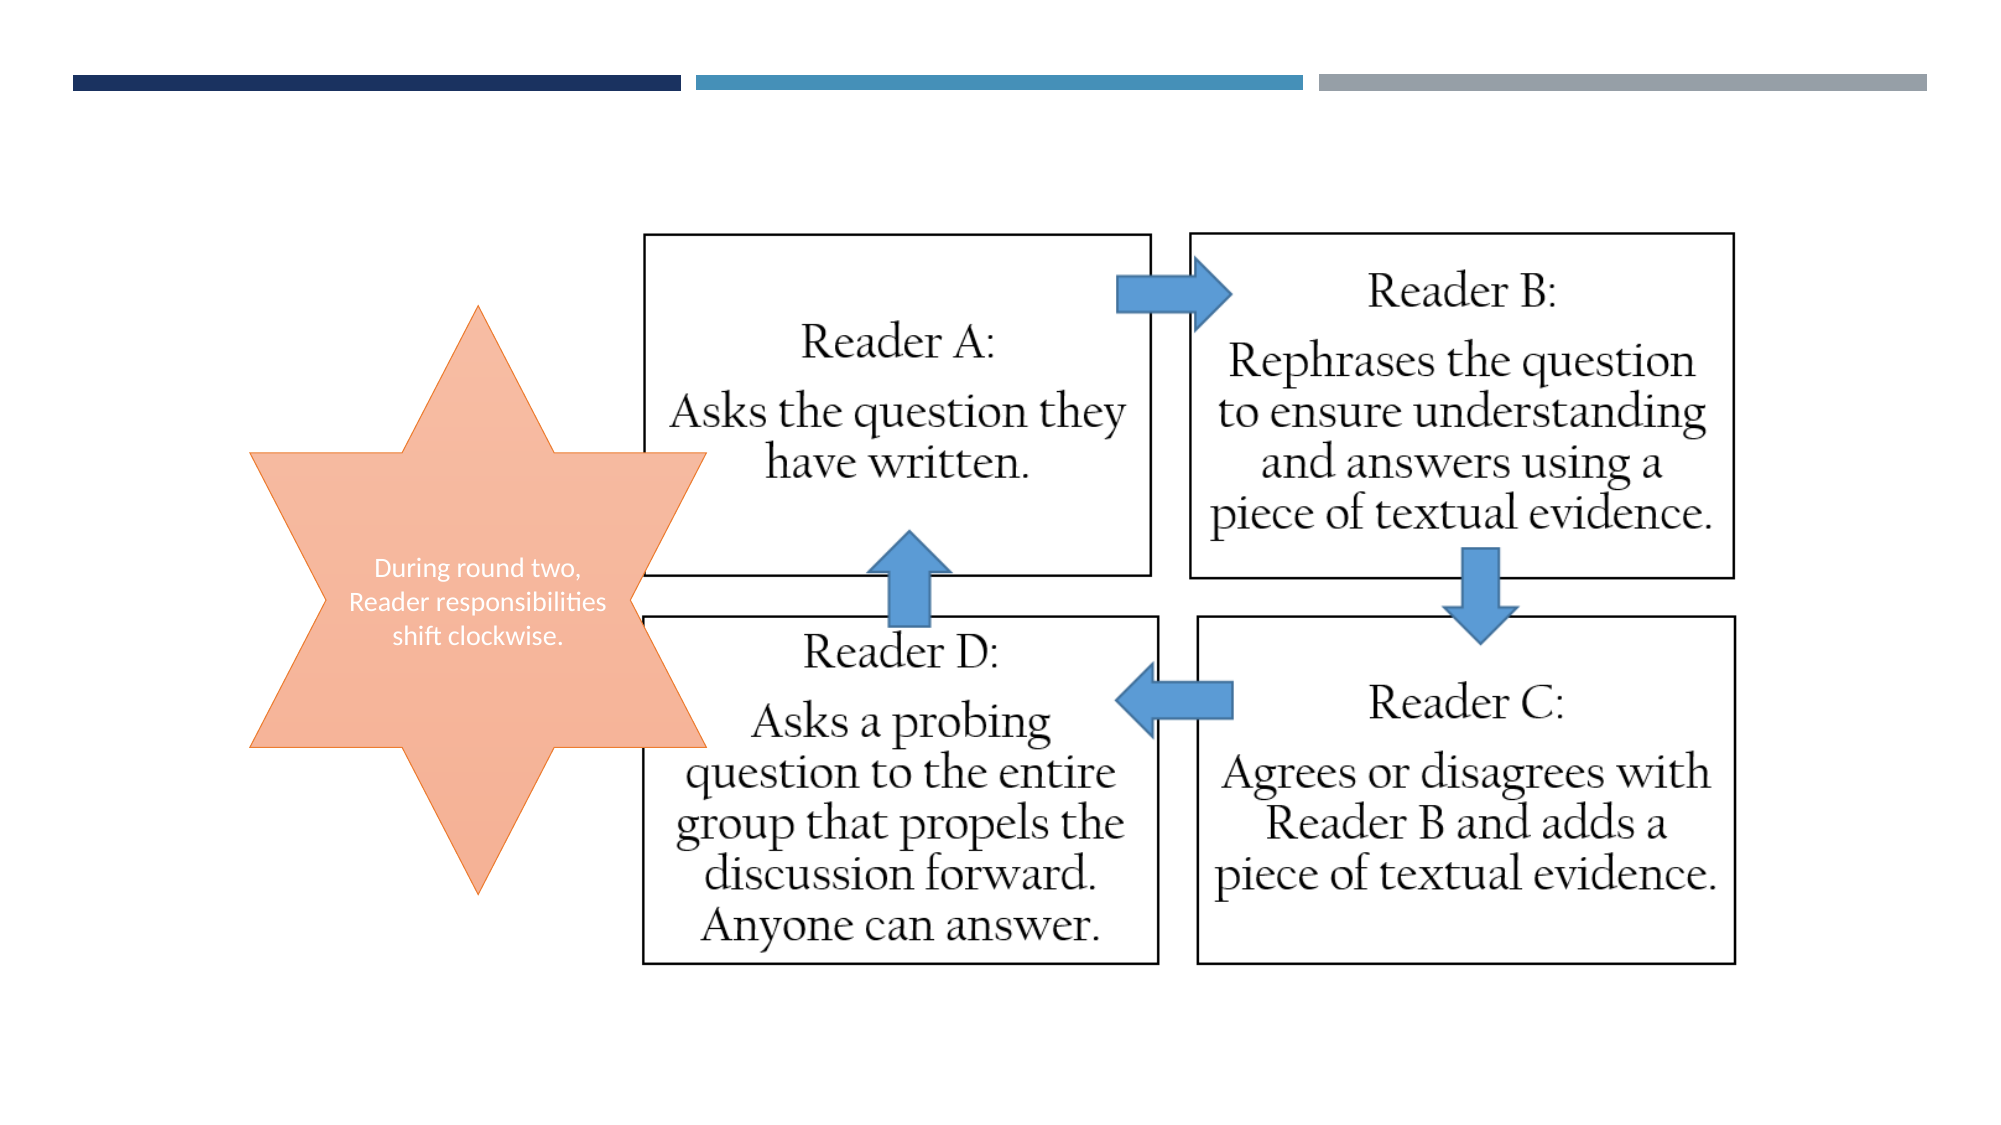

During round two, Reader responsibilities shift clockwise.